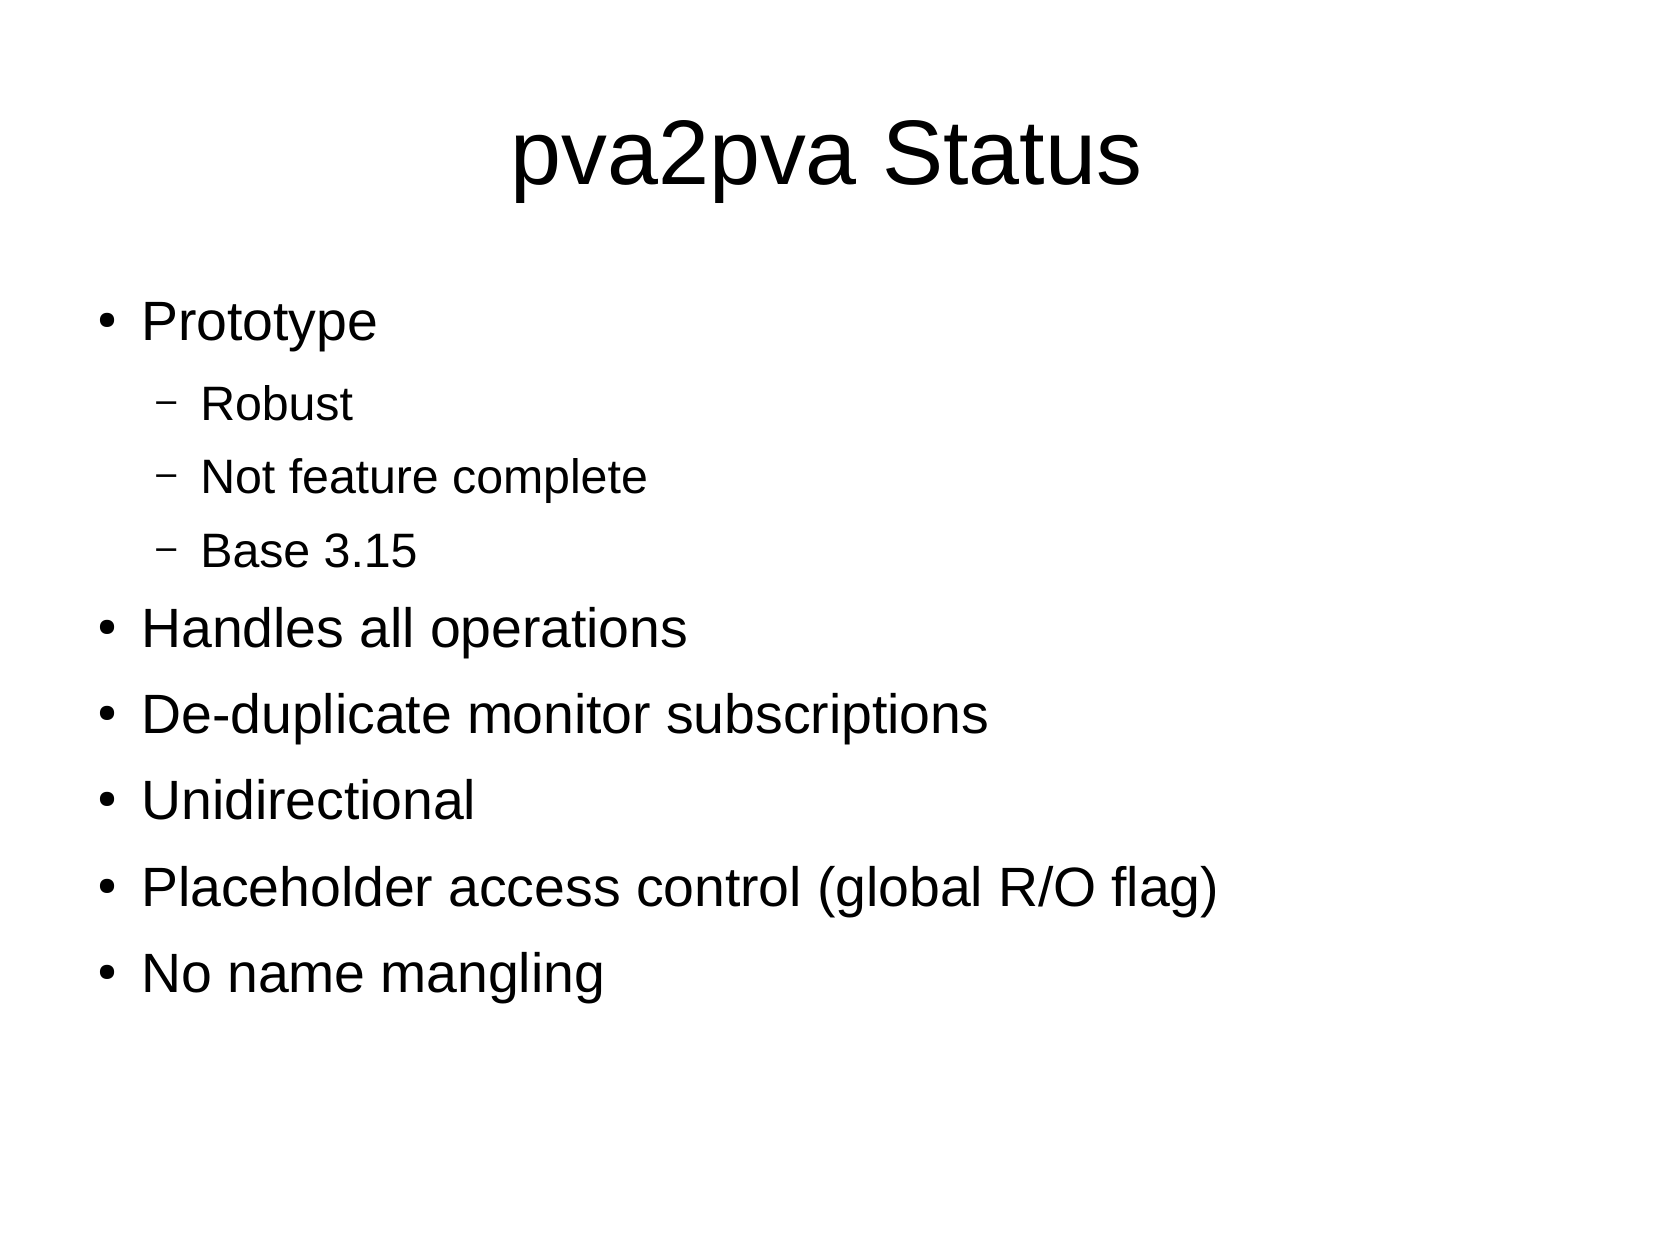

# pva2pva Status
Prototype
Robust
Not feature complete
Base 3.15
Handles all operations
De-duplicate monitor subscriptions
Unidirectional
Placeholder access control (global R/O flag)
No name mangling